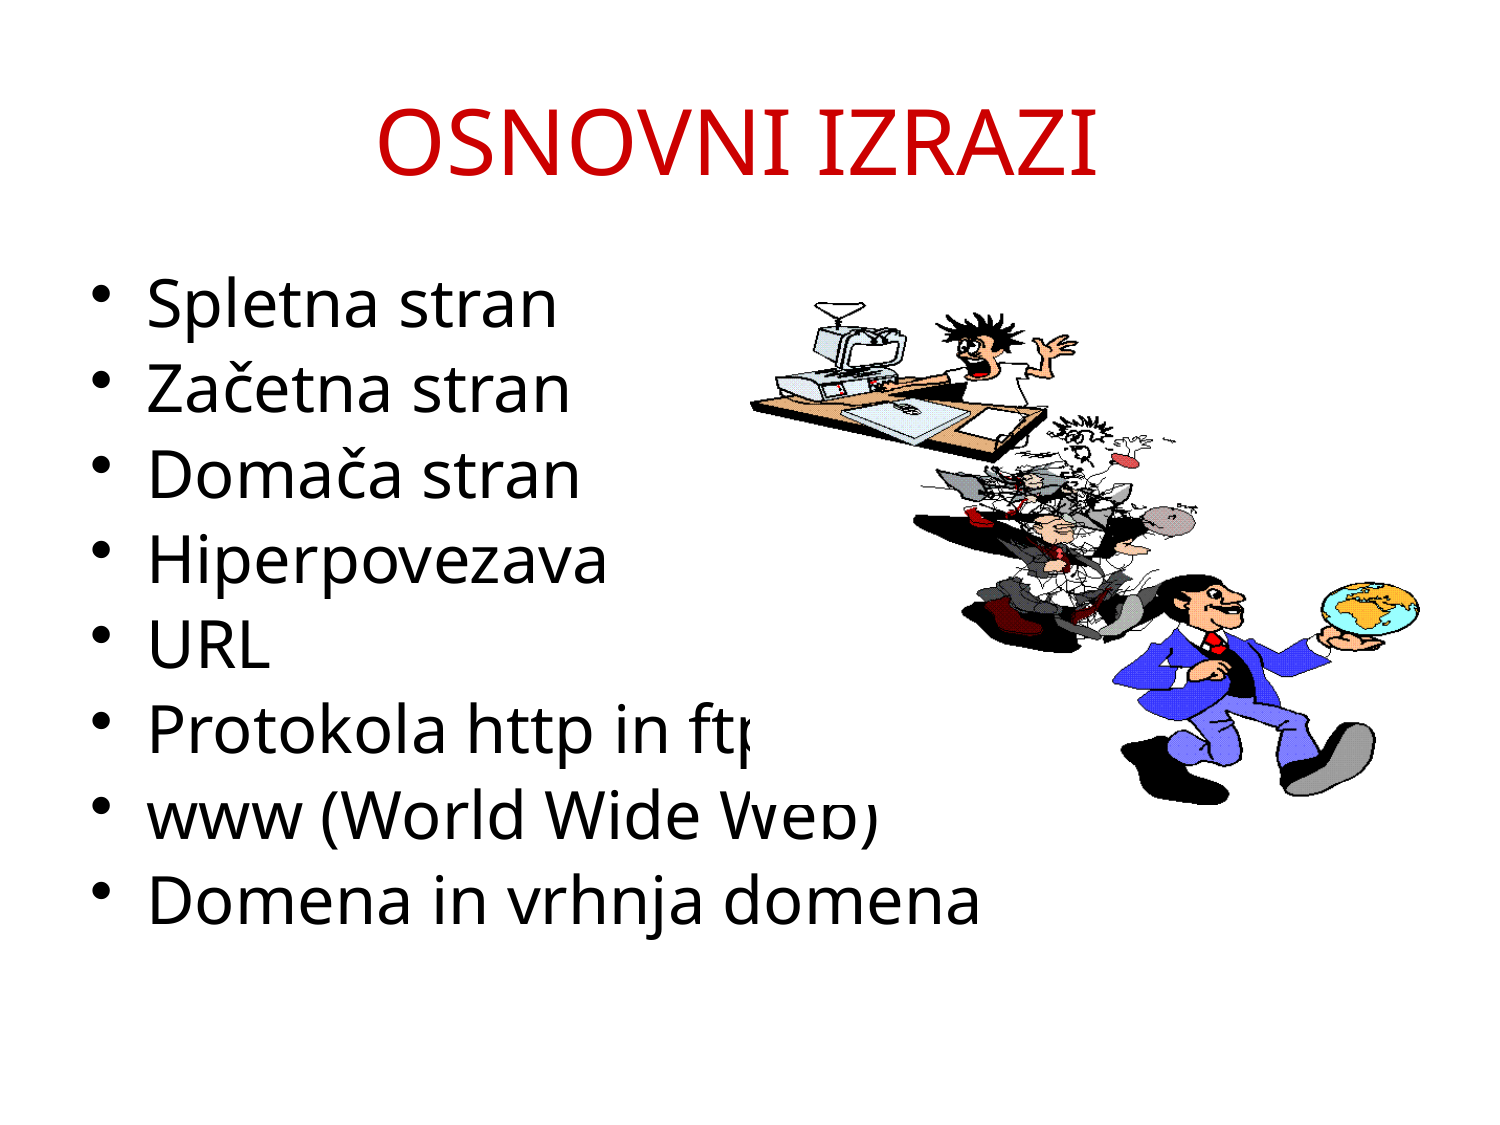

# OSNOVNI IZRAZI
Spletna stran
Začetna stran
Domača stran
Hiperpovezava
URL
Protokola http in ftp
www (World Wide Web)
Domena in vrhnja domena